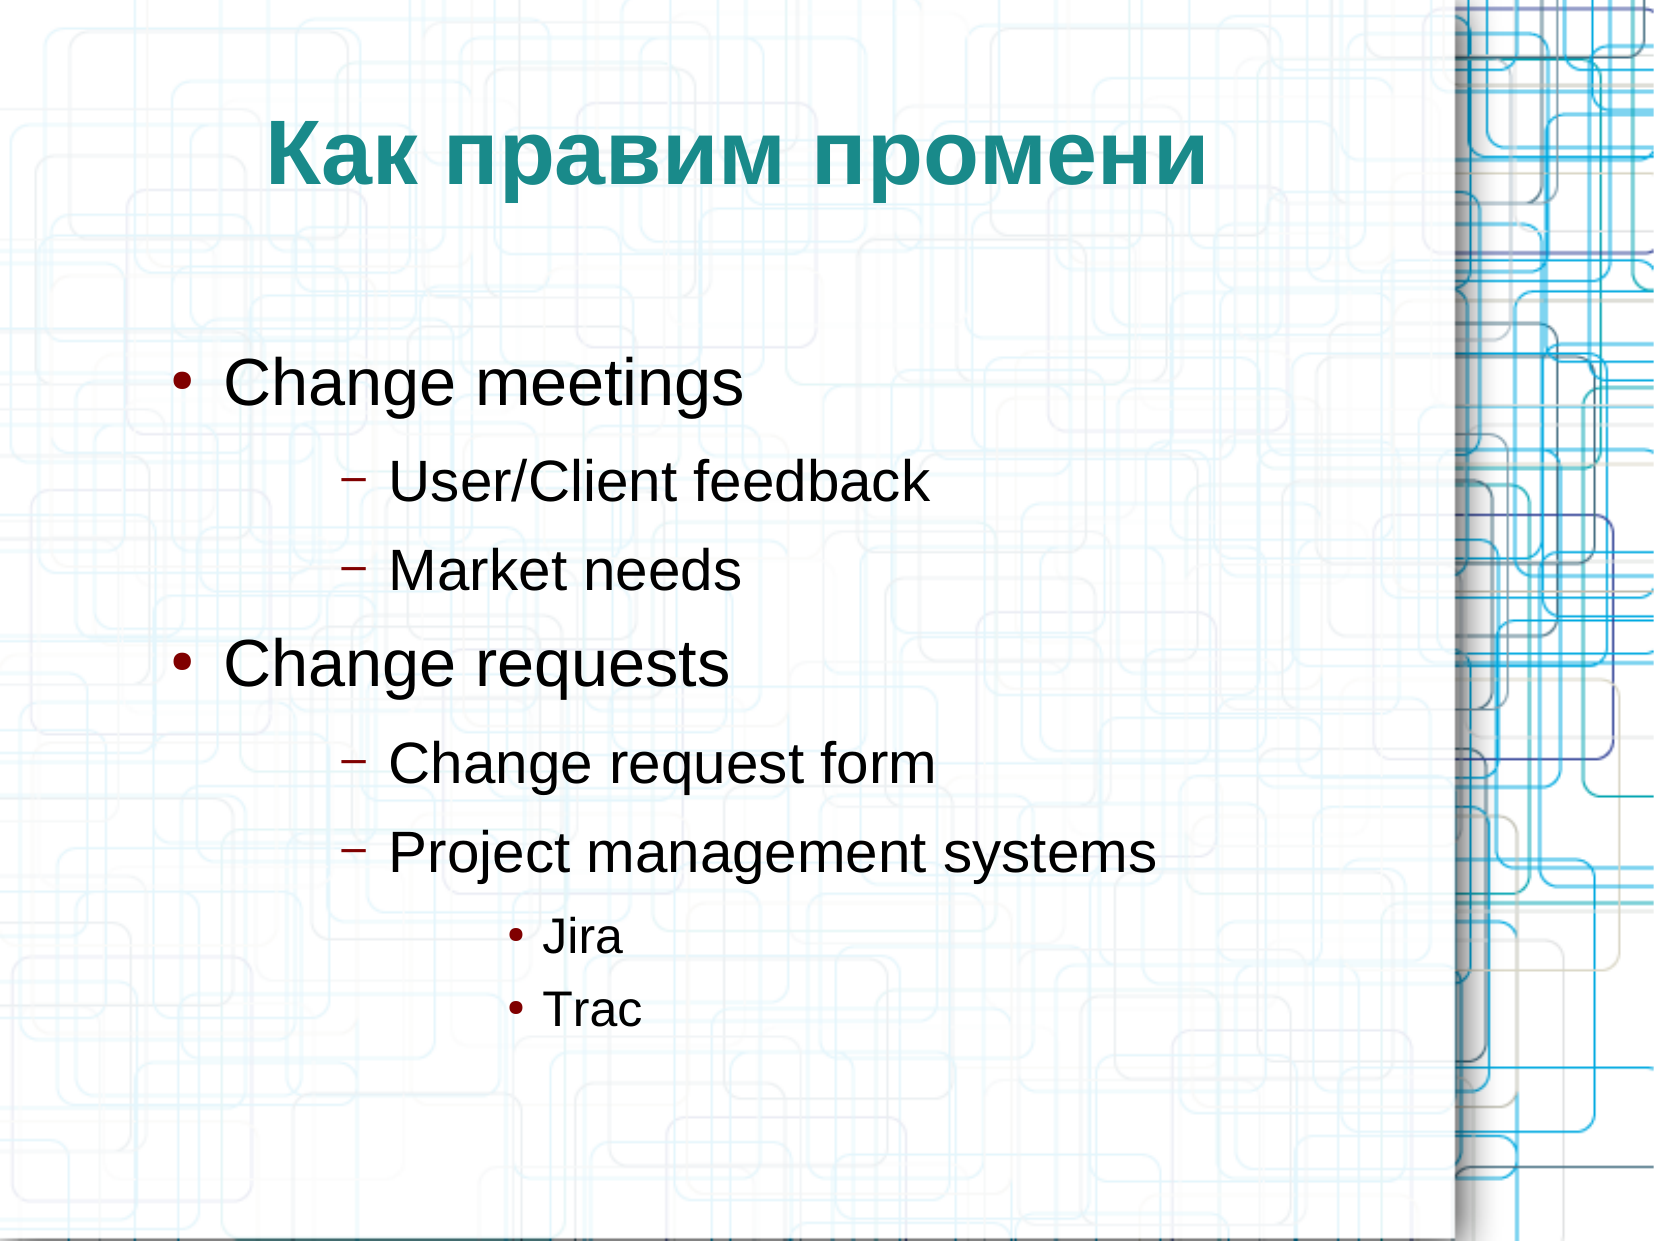

# Как правим промени
Change meetings
User/Client feedback
Market needs
Change requests
Change request form
Project management systems
Jira
Trac